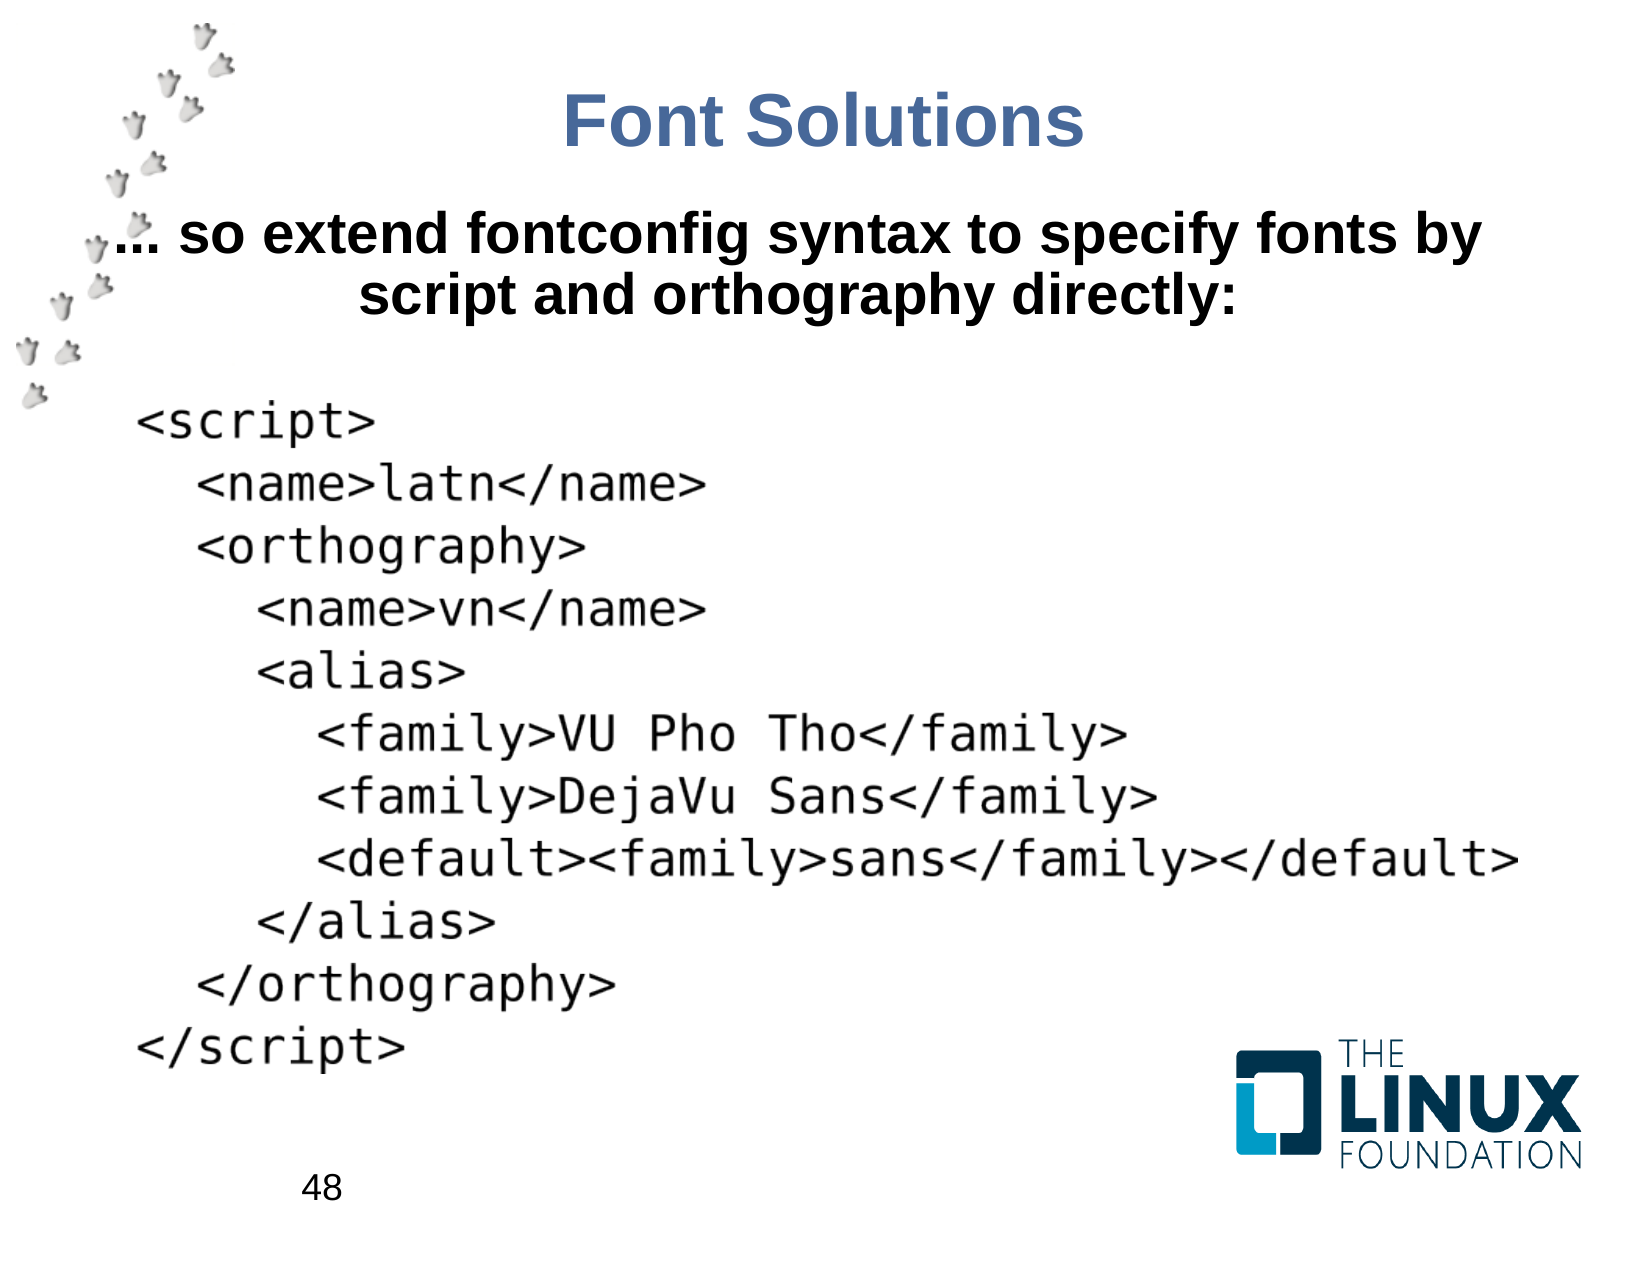

# Font Solutions
... so extend fontconfig syntax to specify fonts by script and orthography directly: